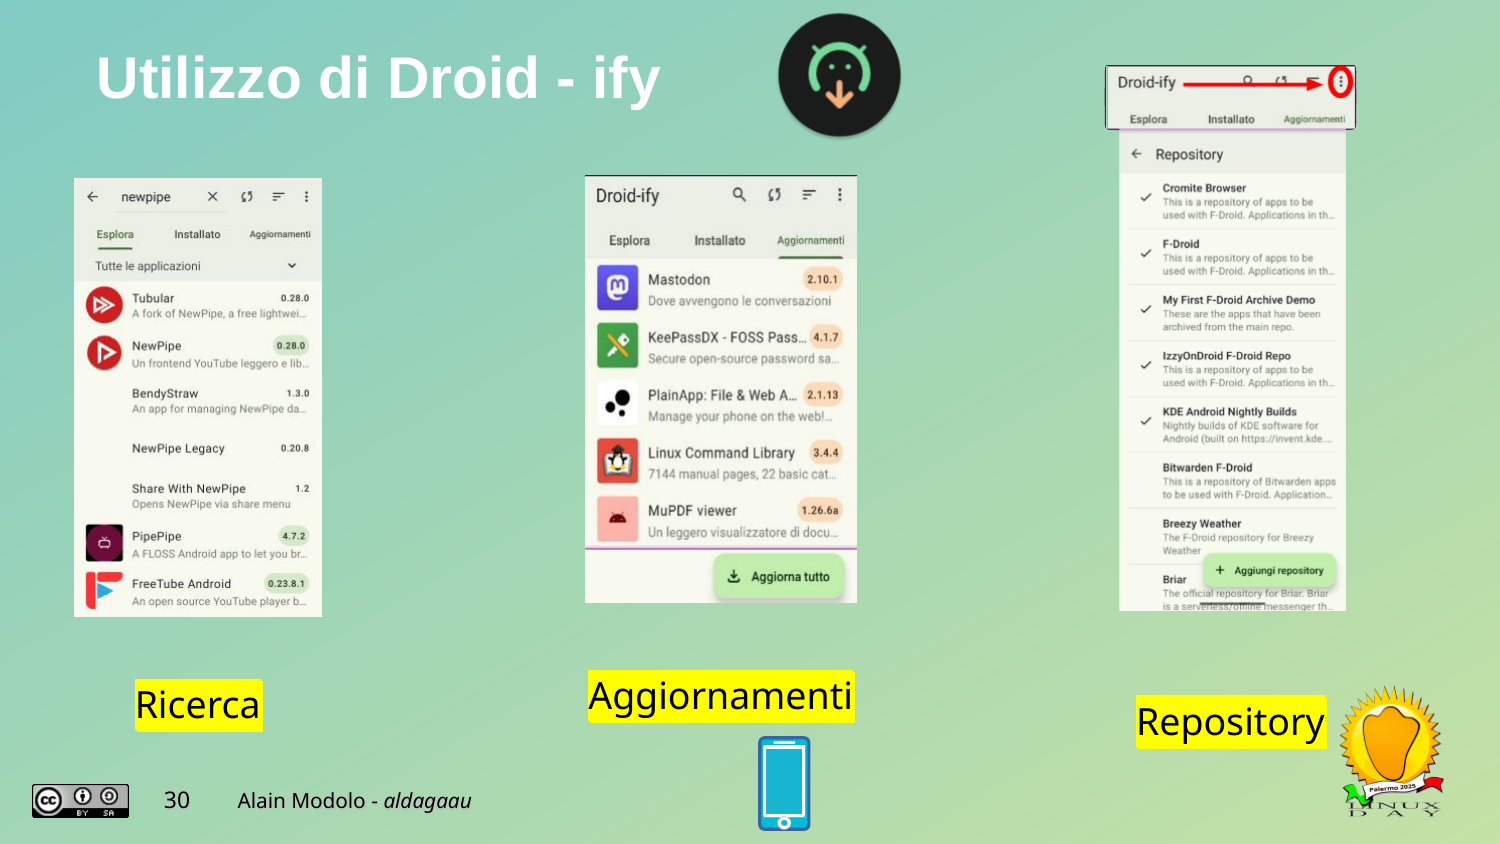

# Utilizzo di Droid - ify
Repository
Aggiornamenti
Ricerca